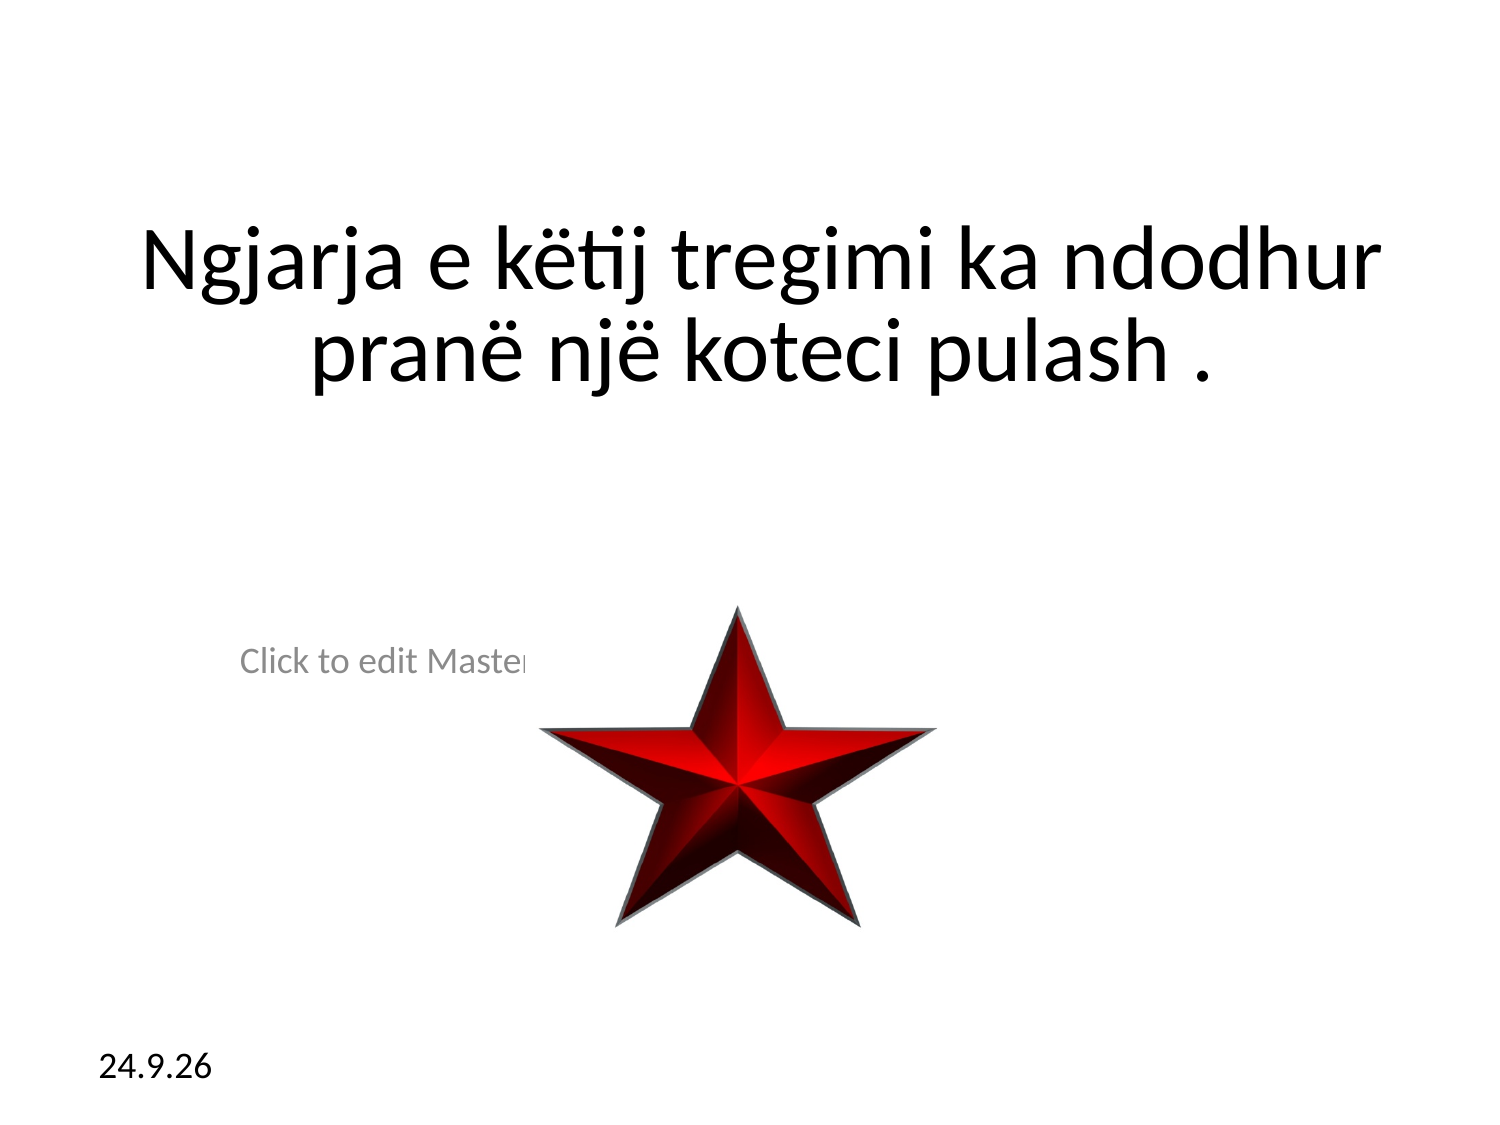

# Ngjarja e këtij tregimi ka ndodhur pranë një koteci pulash .